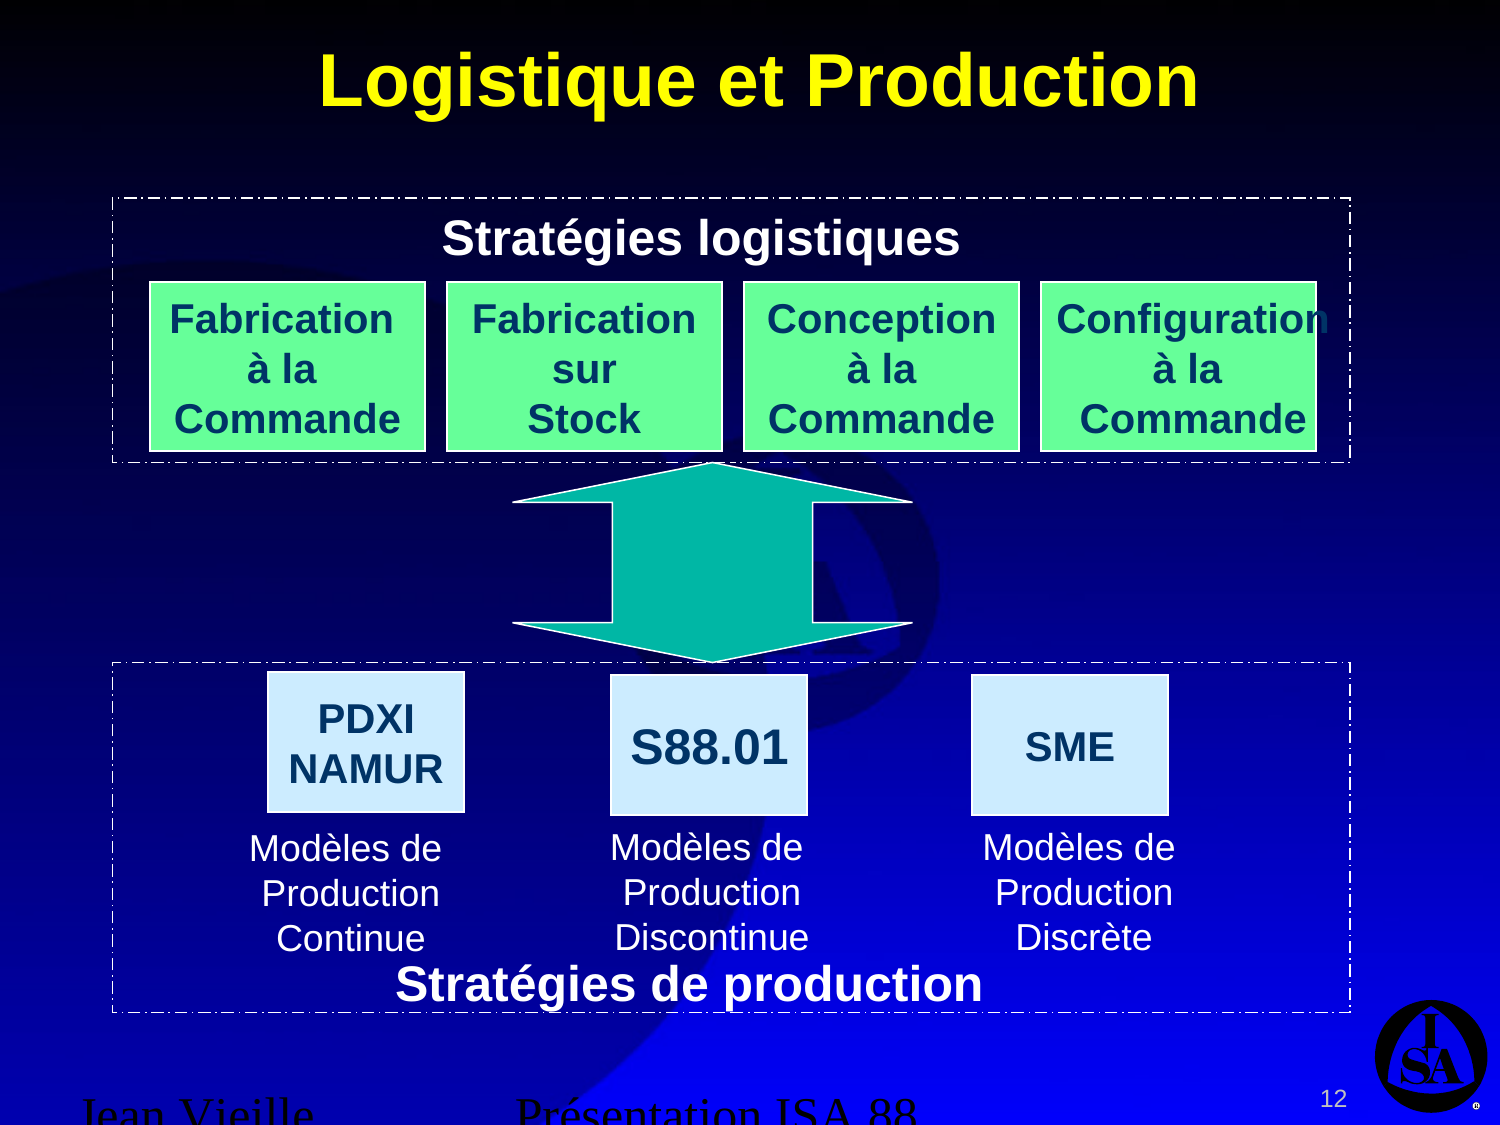

# Logistique et Production
Stratégies logistiques
Fabrication
à la
Commande
Fabrication
sur
Stock
Conception
à la
Commande
Configuration
à la
Commande
PDXI
NAMUR
S88.01
SME
Modèles de
Production
Discontinue
Modèles de
Production
Discrète
Modèles de
Production
Continue
Stratégies de production